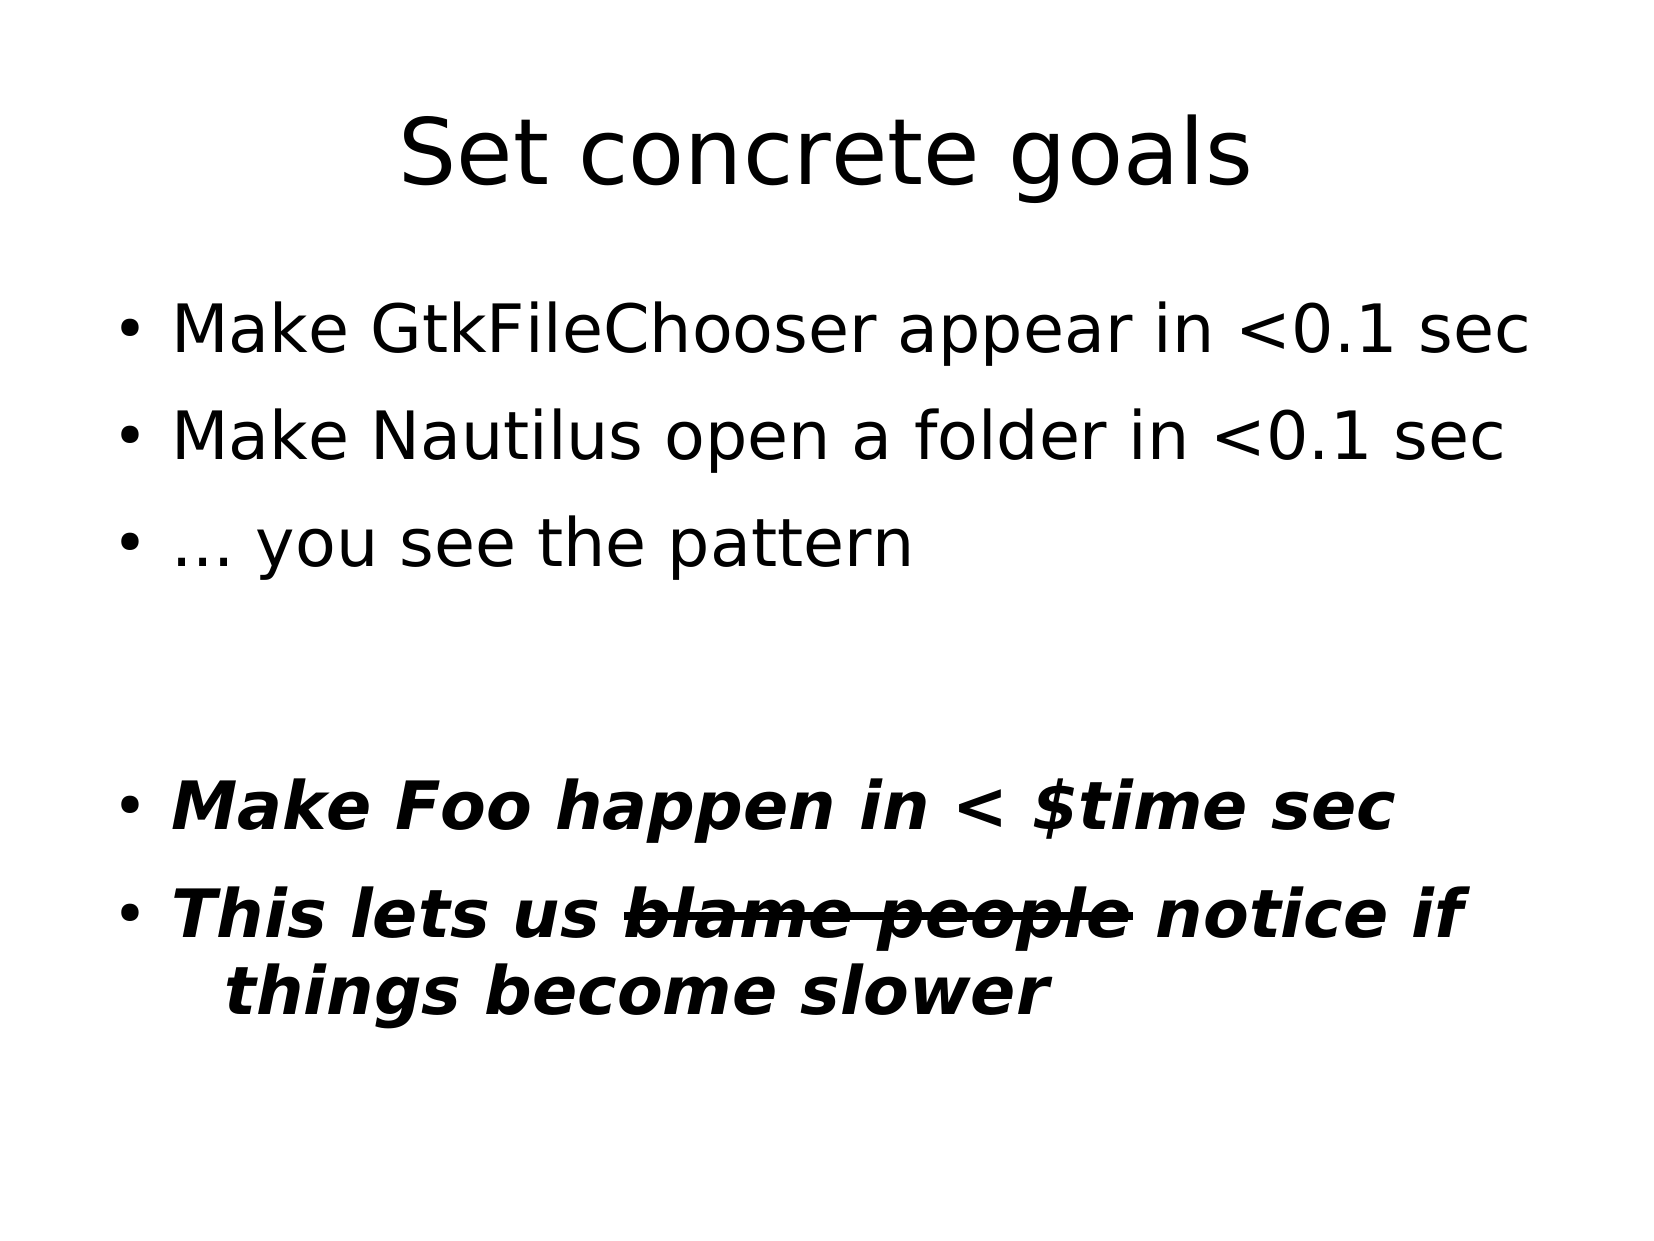

Set concrete goals
# Make GtkFileChooser appear in <0.1 sec
Make Nautilus open a folder in <0.1 sec
... you see the pattern
Make Foo happen in < $time sec
This lets us blame people notice if things become slower